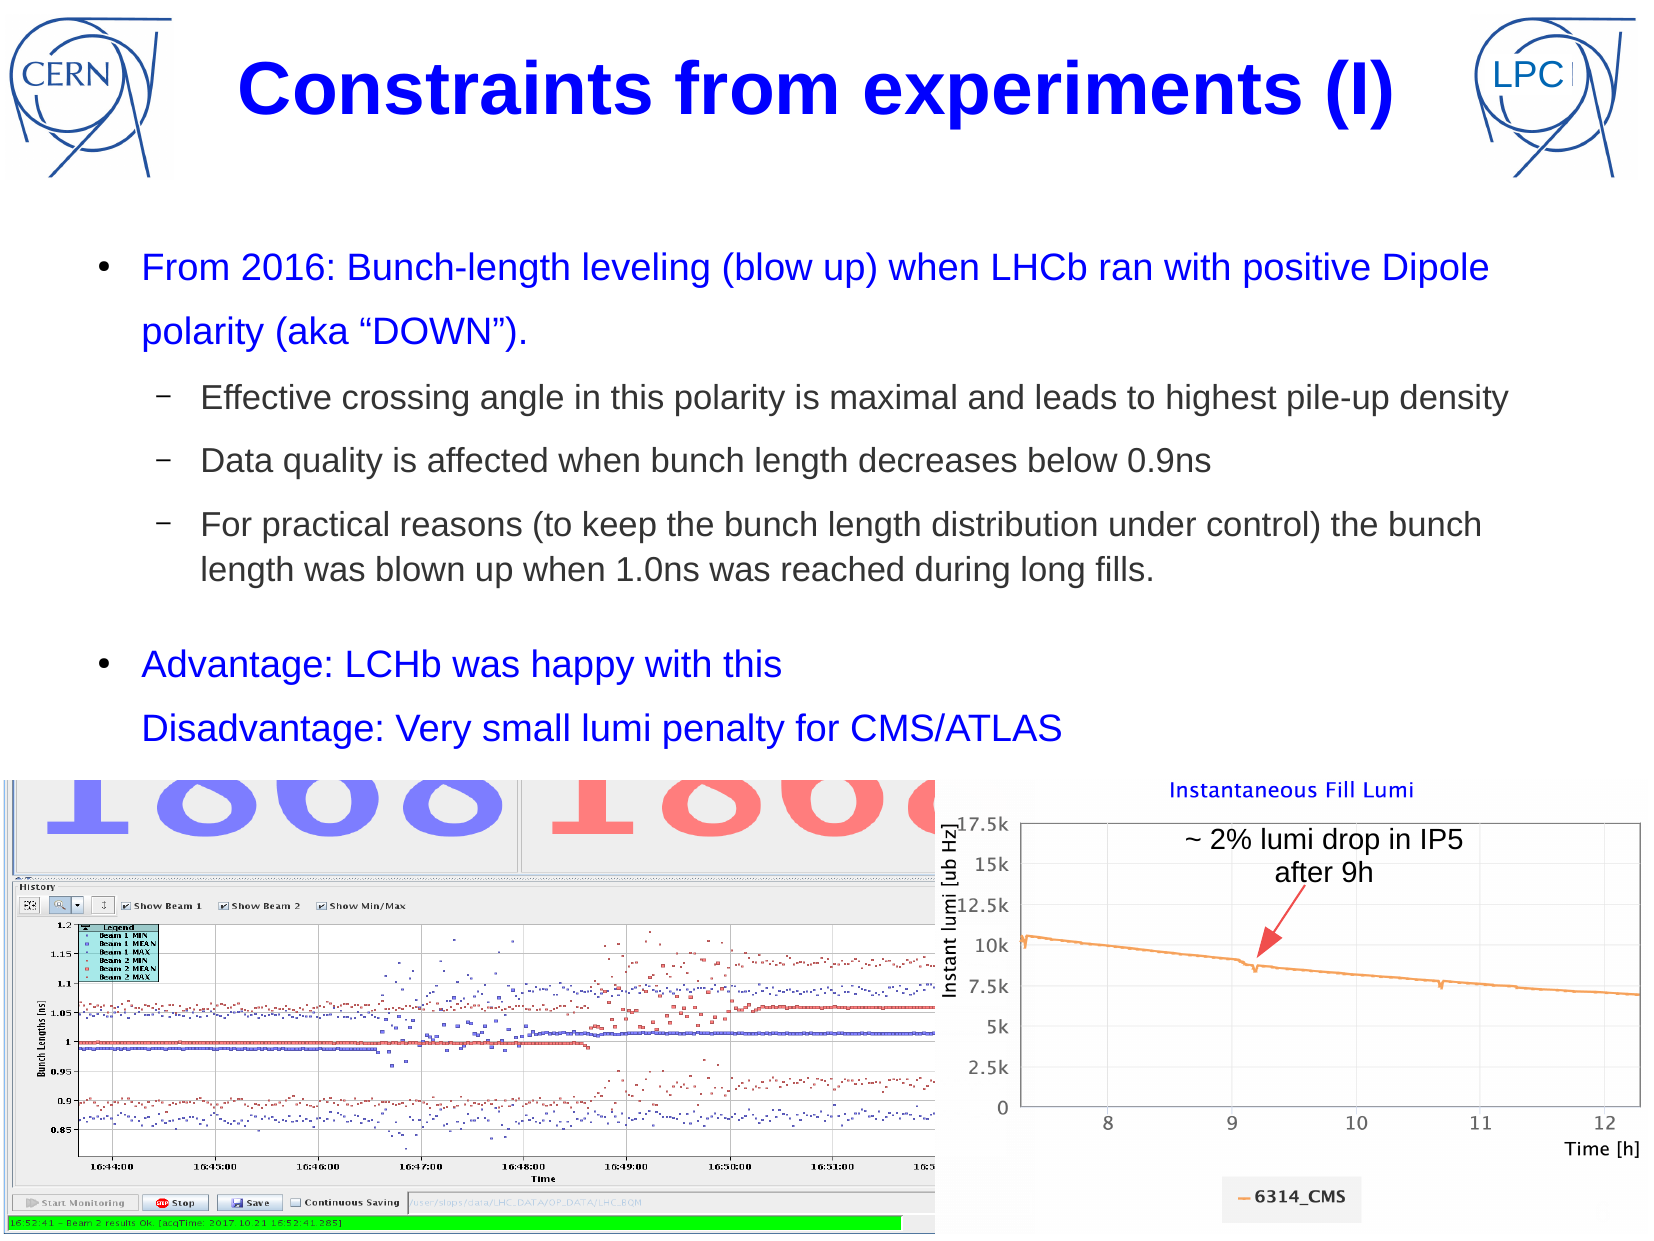

# Constraints from experiments (I)
From 2016: Bunch-length leveling (blow up) when LHCb ran with positive Dipole polarity (aka “DOWN”).
Effective crossing angle in this polarity is maximal and leads to highest pile-up density
Data quality is affected when bunch length decreases below 0.9ns
For practical reasons (to keep the bunch length distribution under control) the bunch length was blown up when 1.0ns was reached during long fills.
Advantage: LCHb was happy with this
Disadvantage: Very small lumi penalty for CMS/ATLAS
~ 2% lumi drop in IP5
after 9h